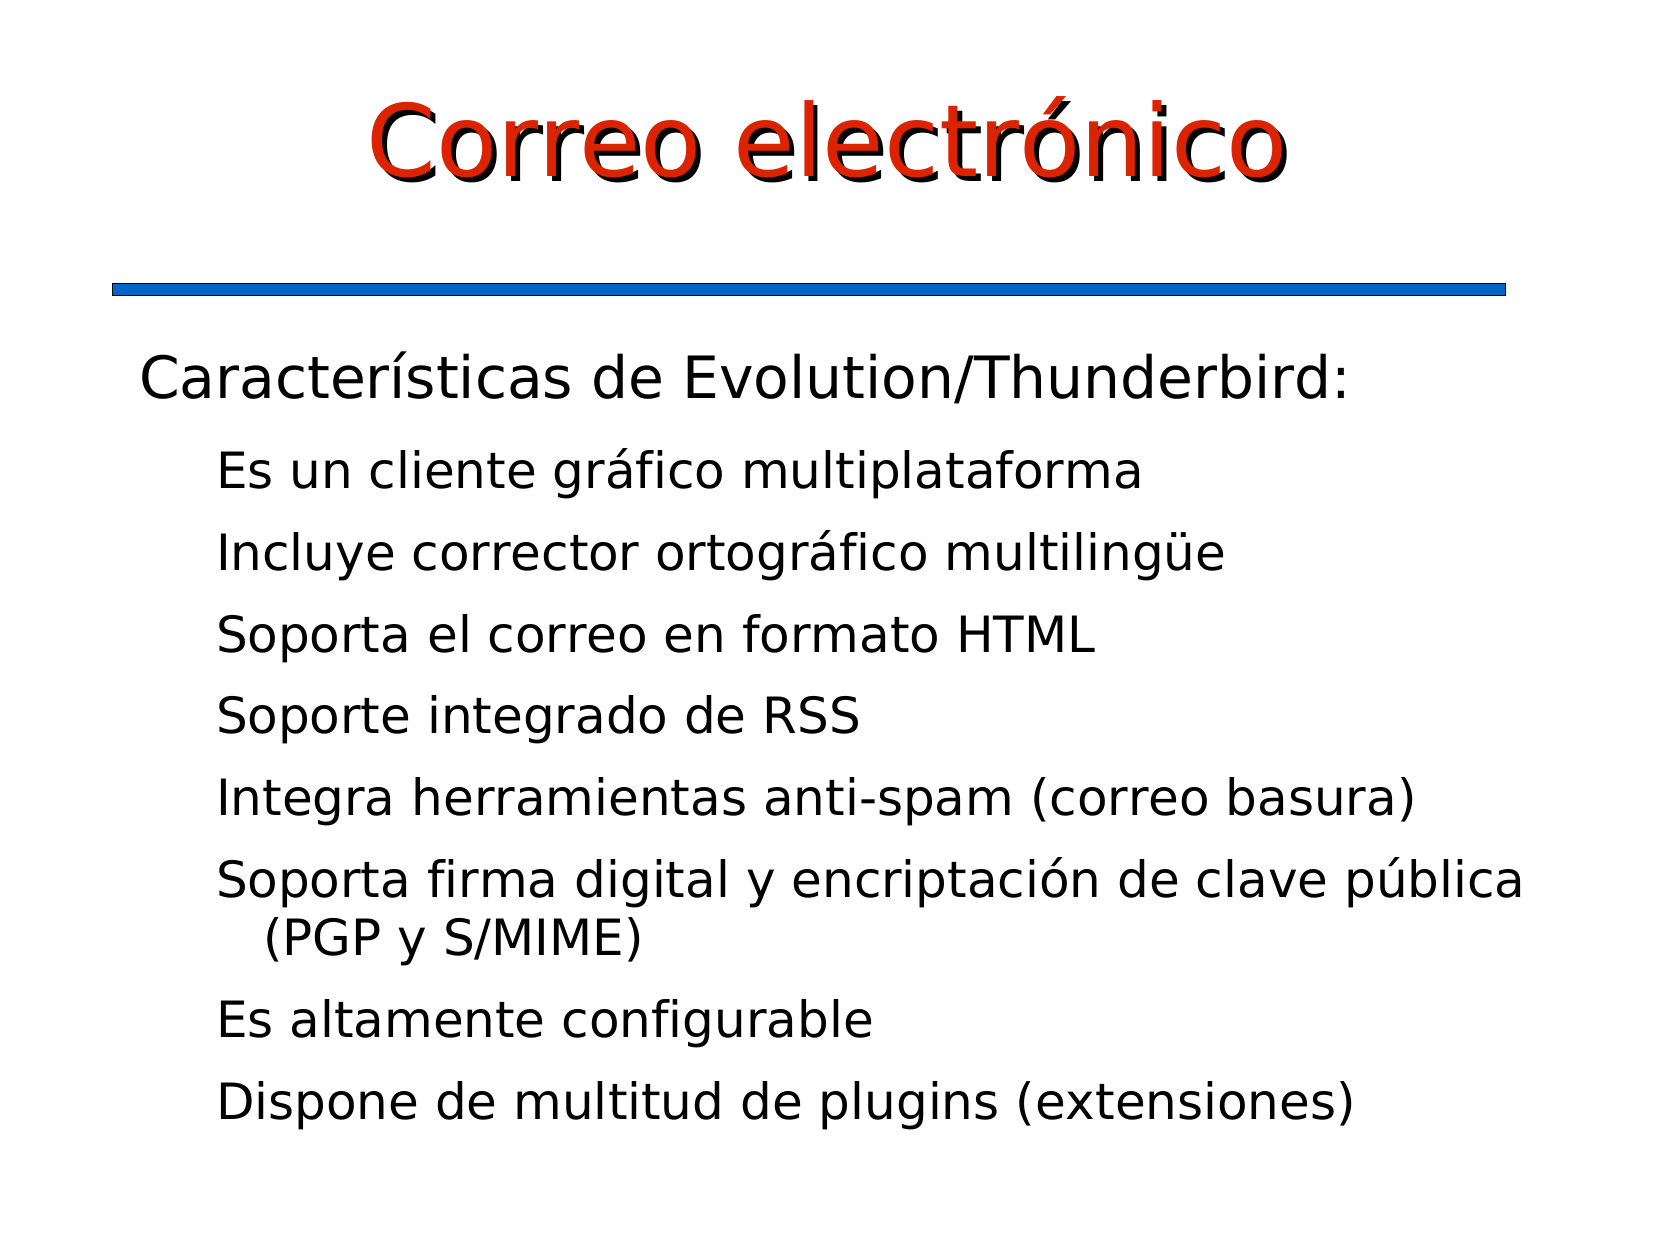

# Correo electrónico
Características de Evolution/Thunderbird:
Es un cliente gráfico multiplataforma
Incluye corrector ortográfico multilingüe
Soporta el correo en formato HTML
Soporte integrado de RSS
Integra herramientas anti-spam (correo basura)
Soporta firma digital y encriptación de clave pública (PGP y S/MIME)
Es altamente configurable
Dispone de multitud de plugins (extensiones)